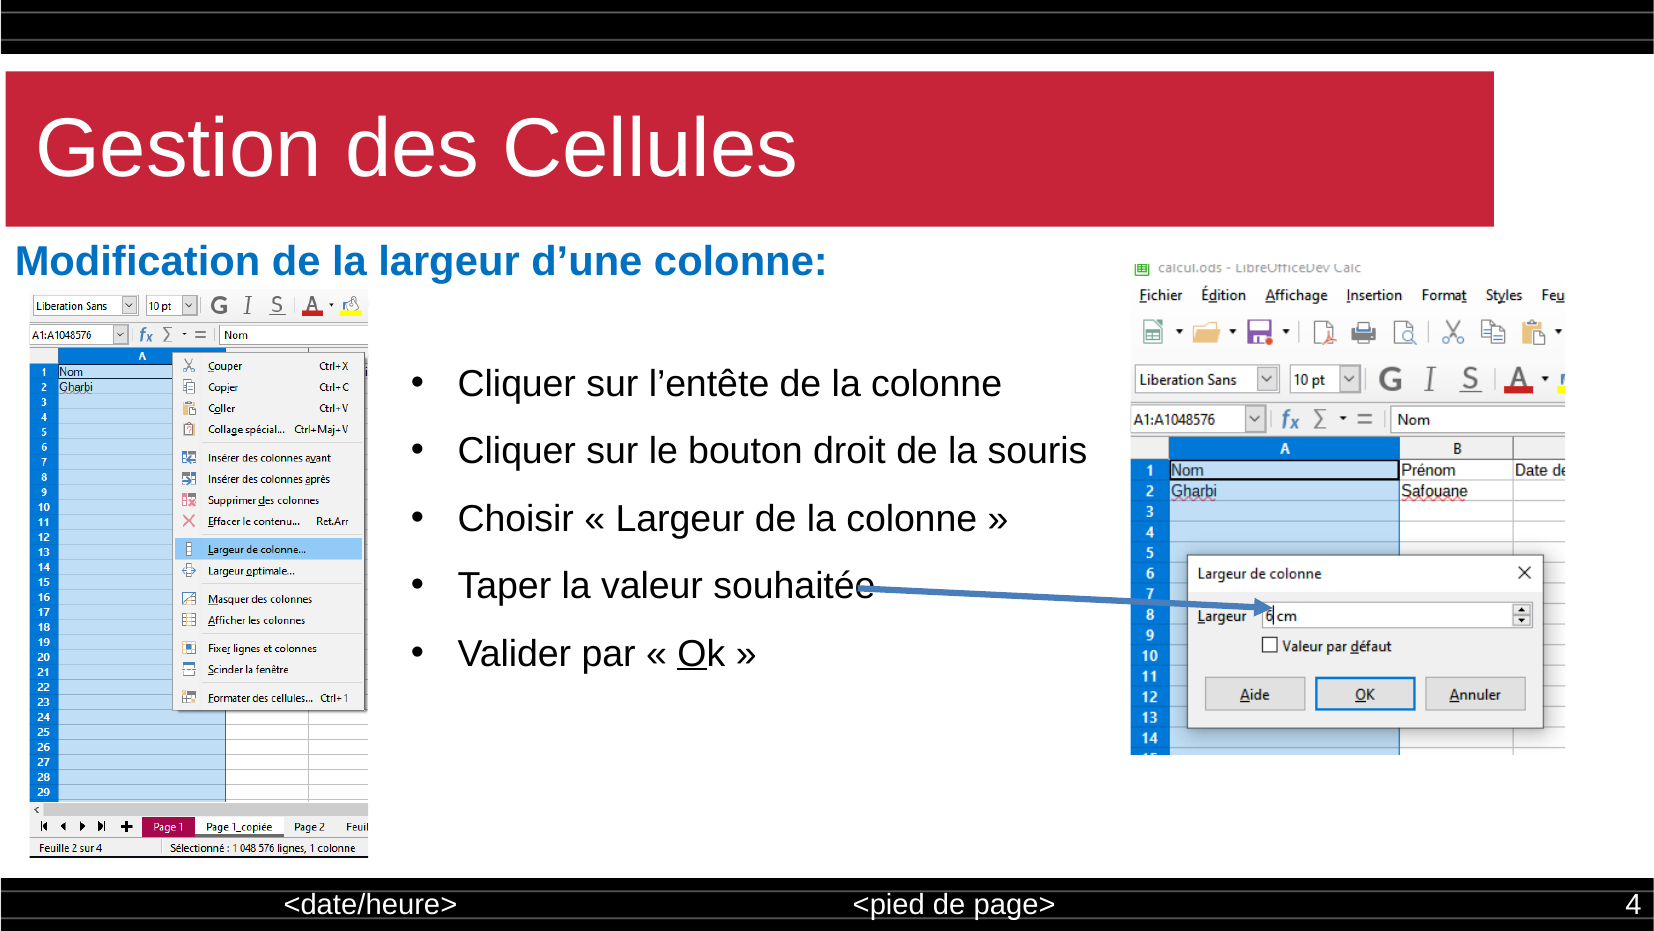

Gestion des Cellules
Modification de la largeur d’une colonne:
Cliquer sur l’entête de la colonne
Cliquer sur le bouton droit de la souris
Choisir « Largeur de la colonne »
Taper la valeur souhaitée
Valider par « Ok »